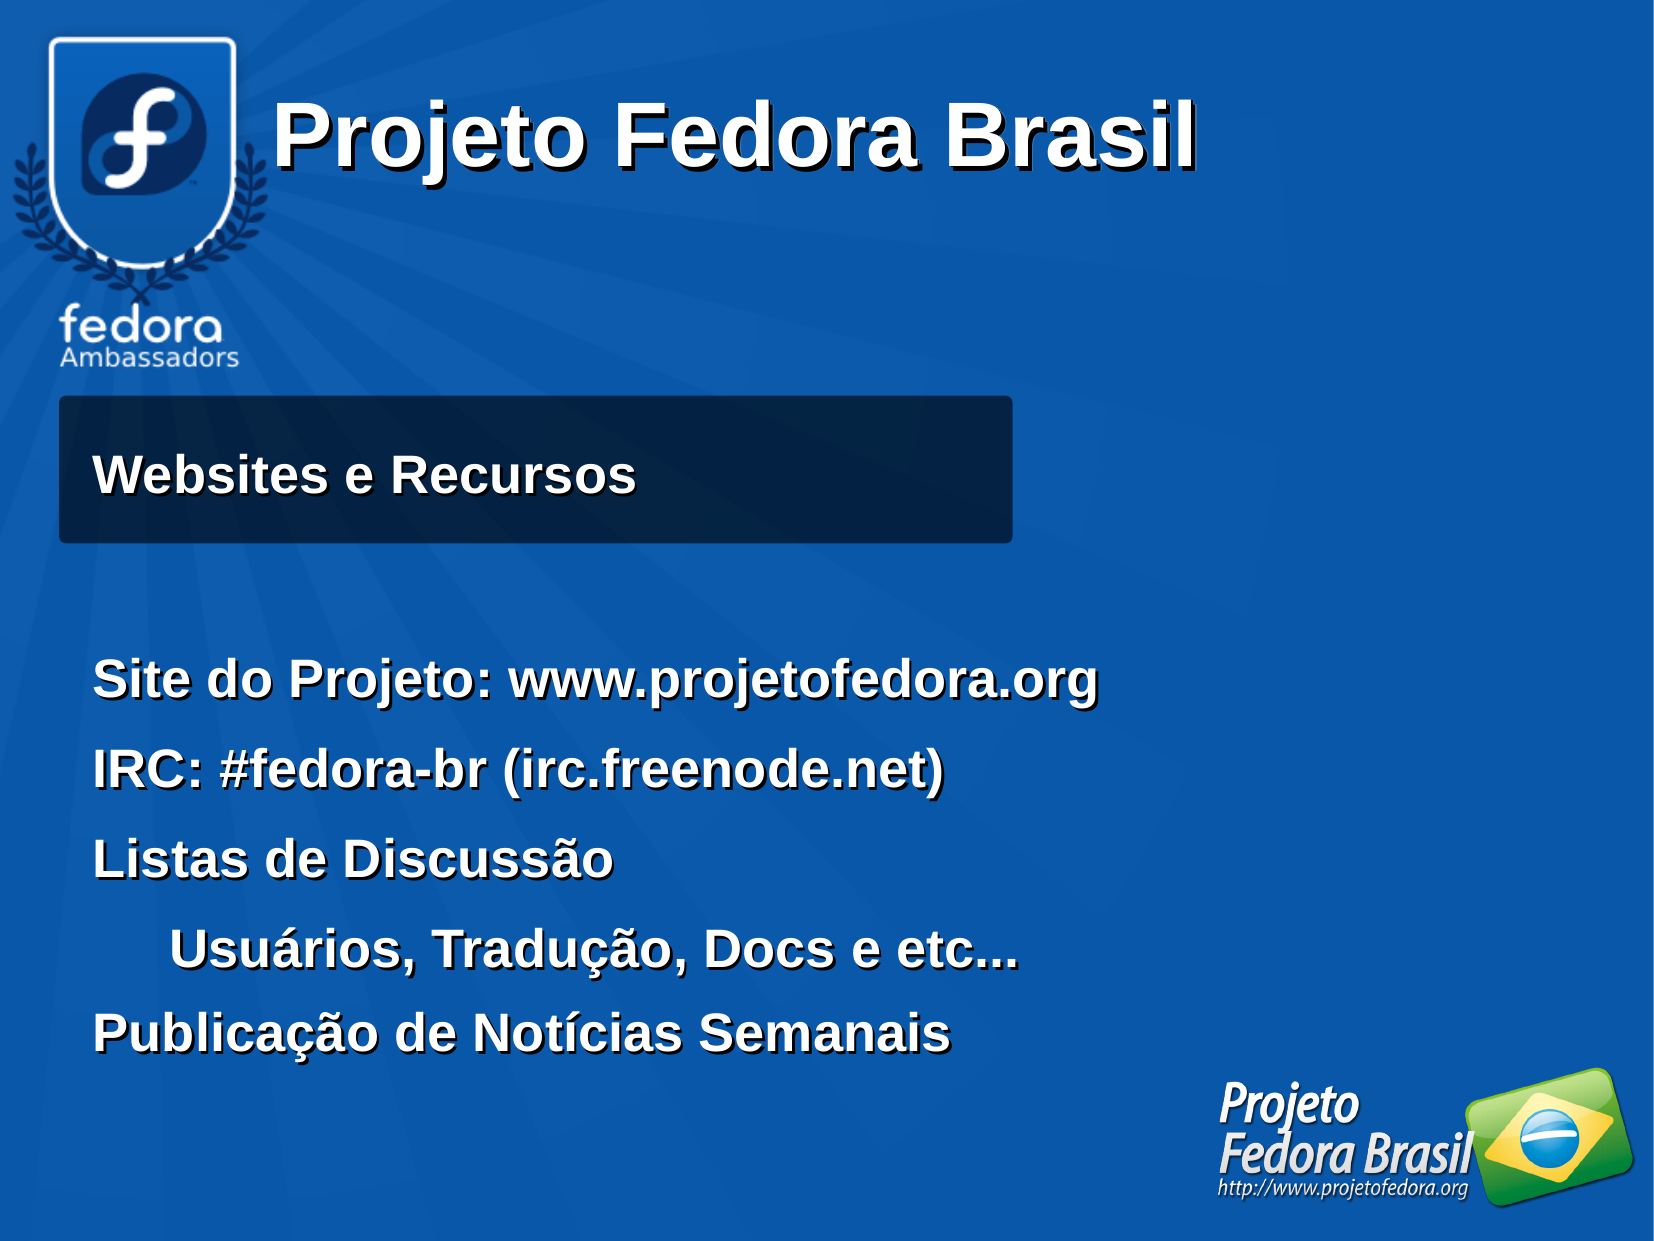

# Projeto Fedora Brasil
Websites e Recursos
Site do Projeto: www.projetofedora.org
IRC: #fedora-br (irc.freenode.net)
Listas de Discussão
Usuários, Tradução, Docs e etc...
Publicação de Notícias Semanais